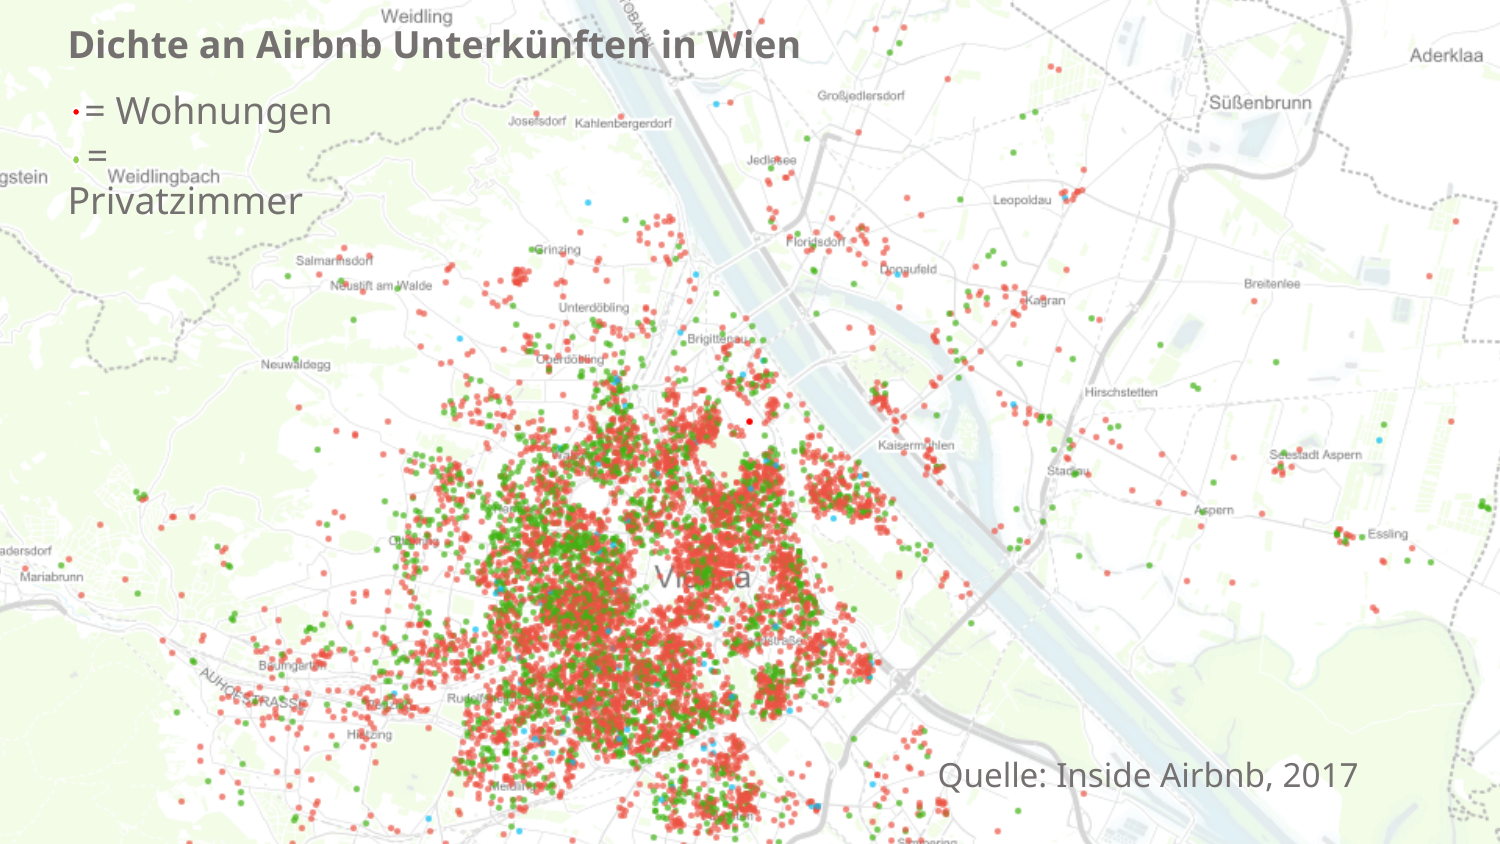

Dichte an Airbnb Unterkünften in Wien
 = Wohnungen
 = Privatzimmer
Quelle: Inside Airbnb, 2017